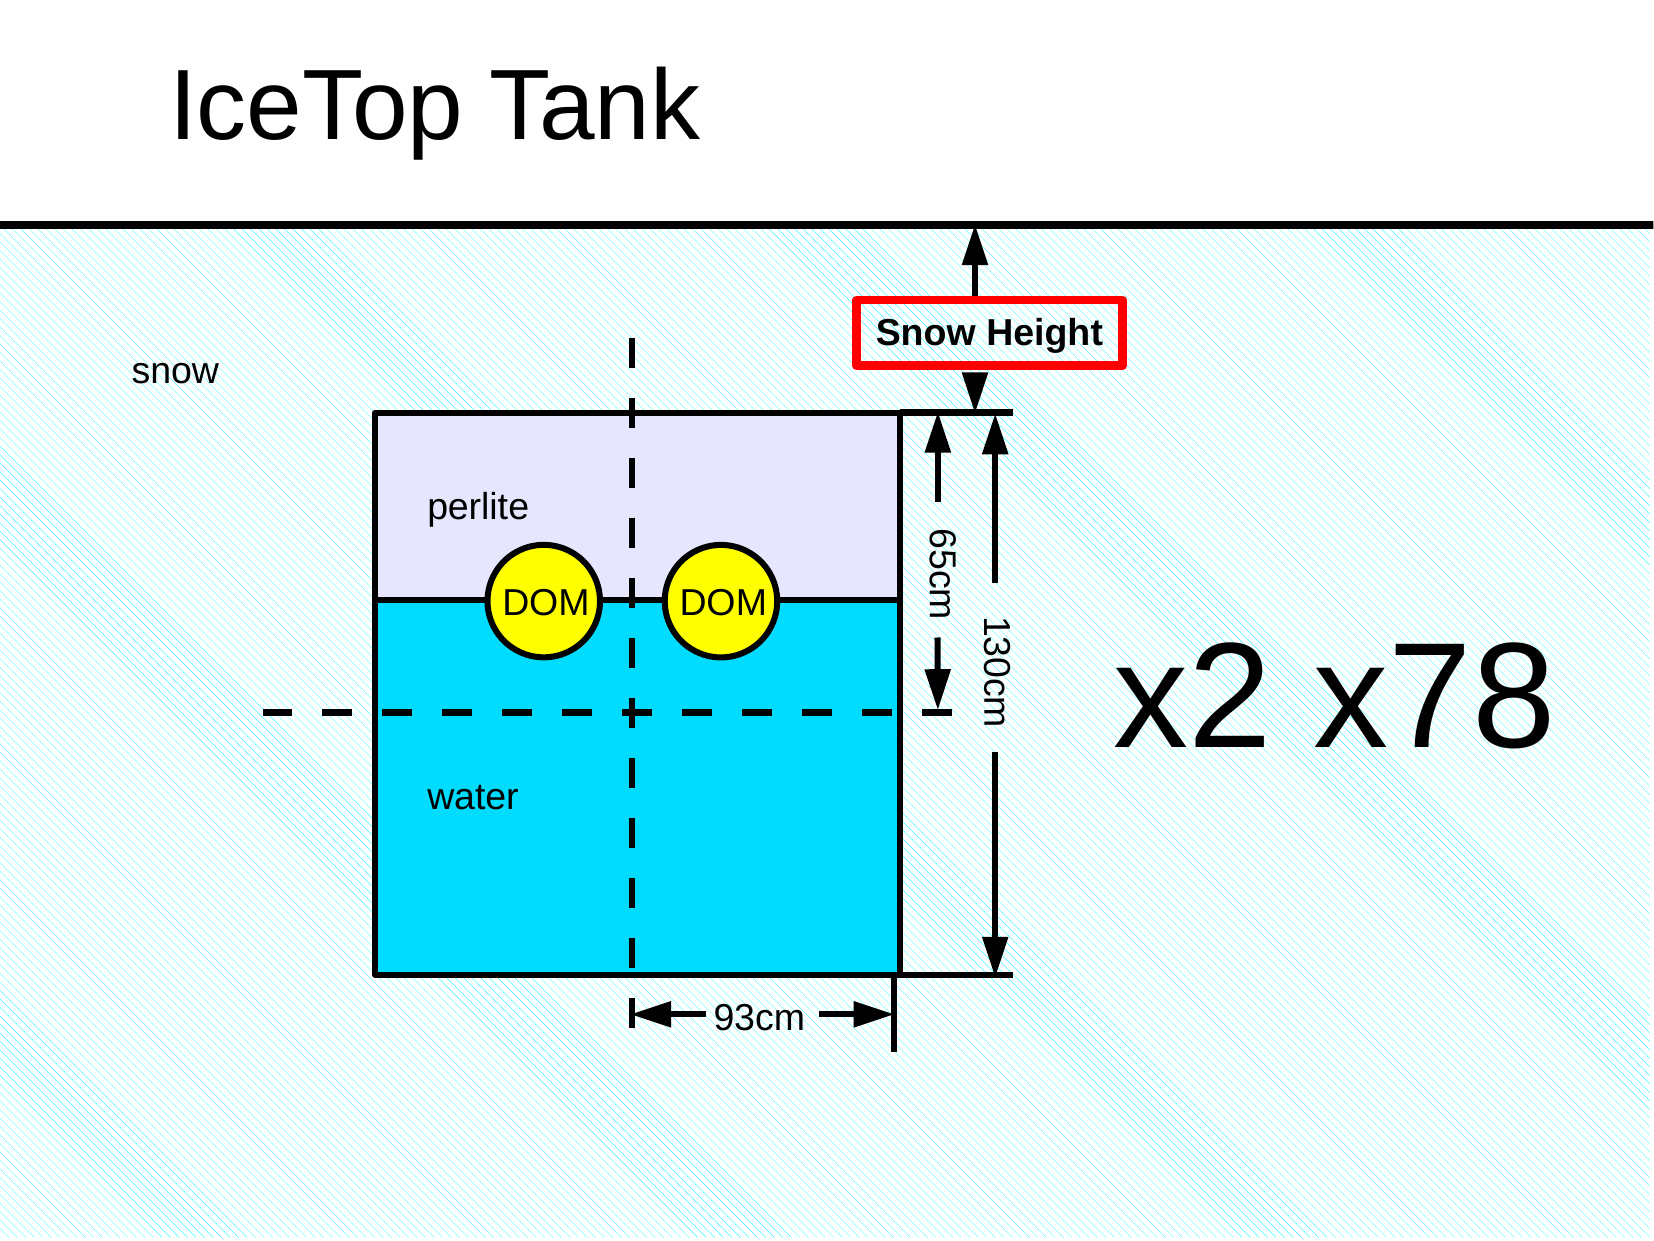

IceTop Tank
Snow Height
snow
130cm
93cm
perlite
65cm
DOM
DOM
x2 x78
water